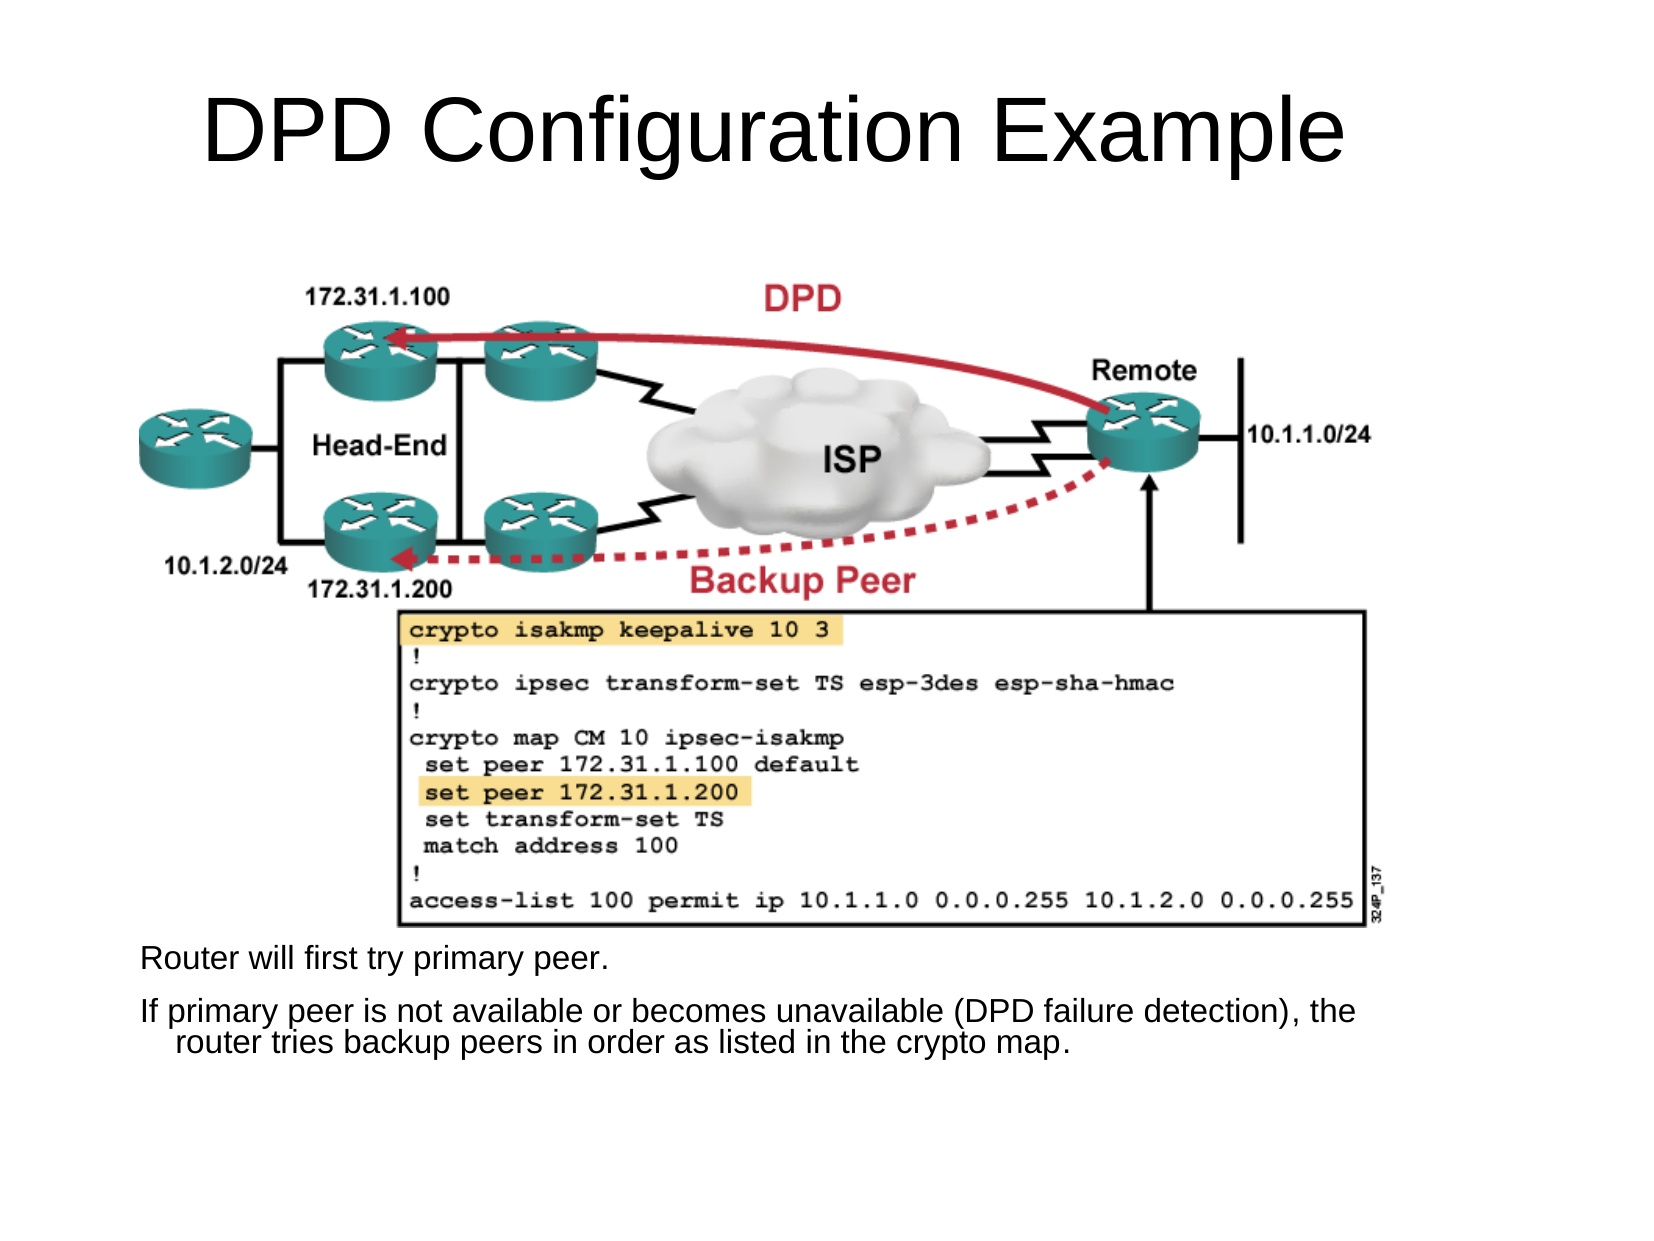

# DPD Configuration Example
Router will first try primary peer.
If primary peer is not available or becomes unavailable (DPD failure detection), the router tries backup peers in order as listed in the crypto map.